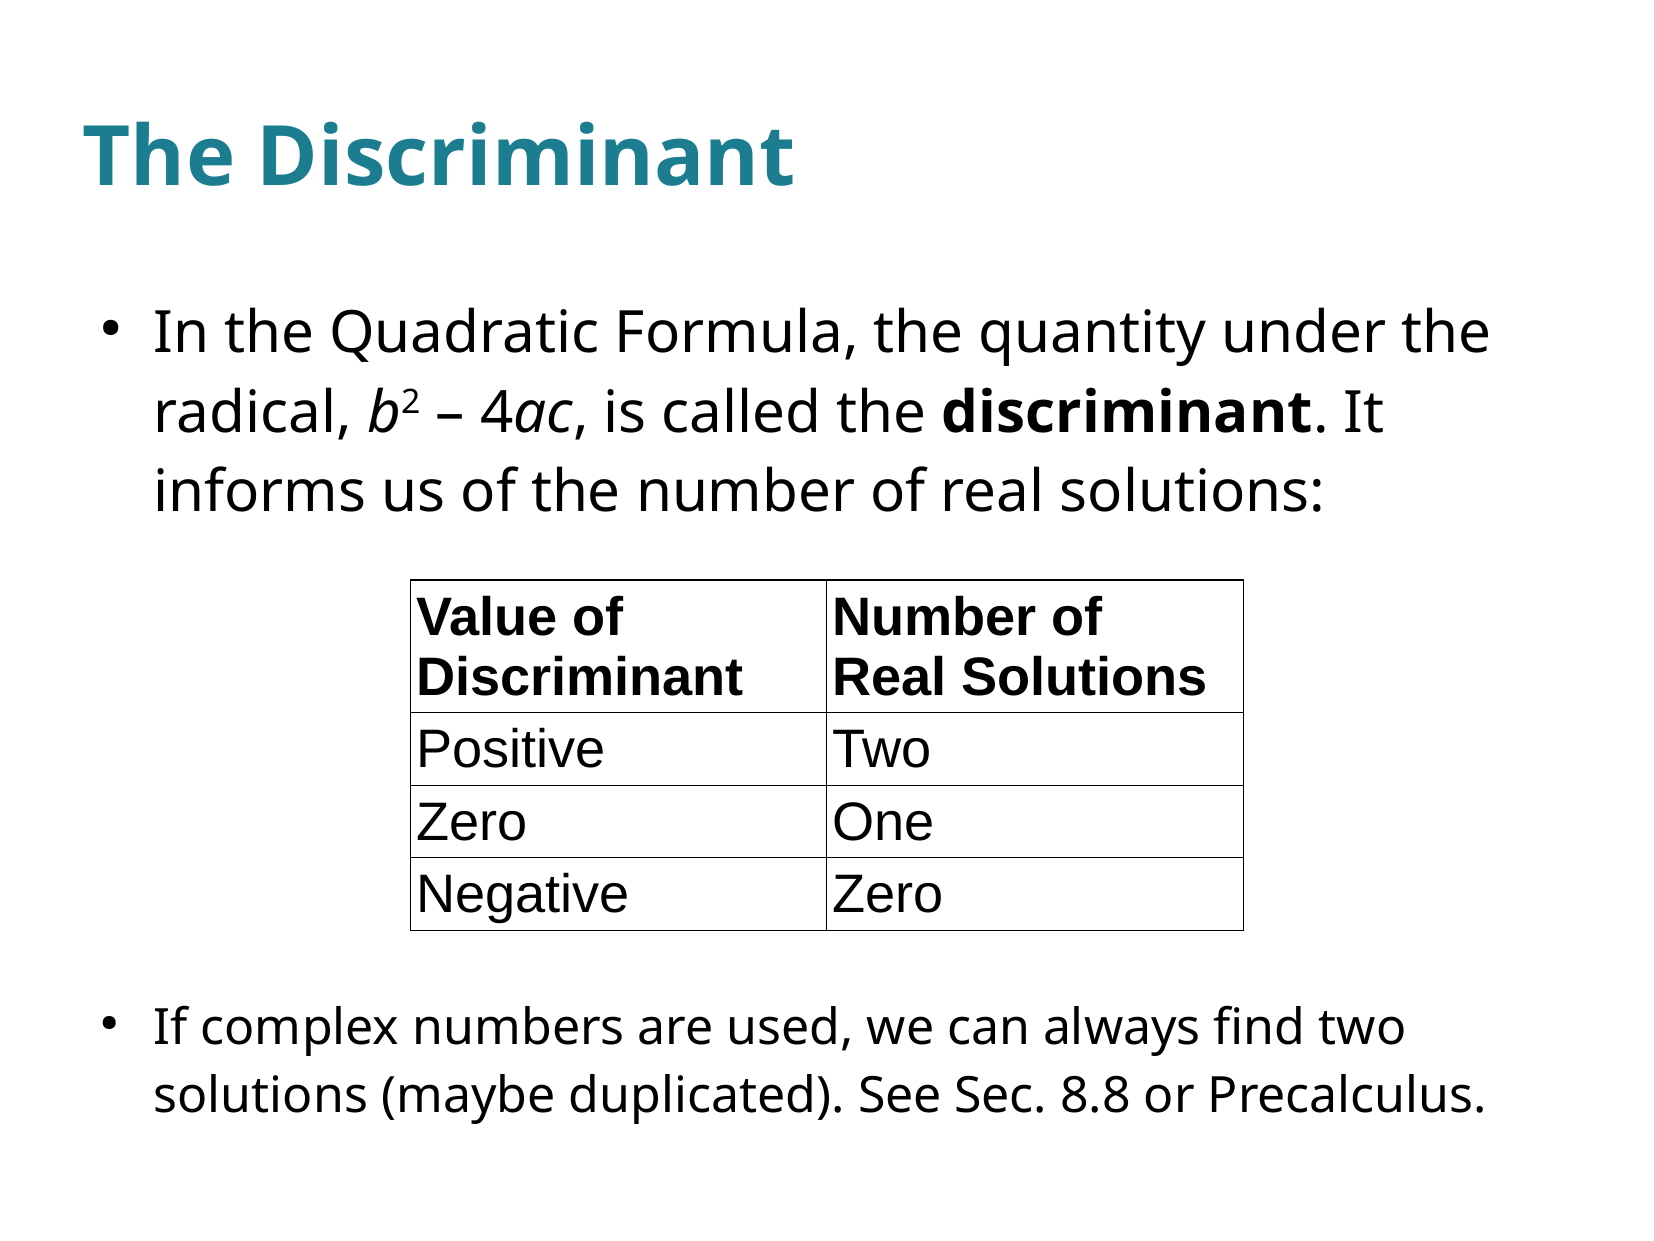

# The Discriminant
In the Quadratic Formula, the quantity under the radical, b2 – 4ac, is called the discriminant. It informs us of the number of real solutions:
| Value of Discriminant | Number of Real Solutions |
| --- | --- |
| Positive | Two |
| Zero | One |
| Negative | Zero |
If complex numbers are used, we can always find two solutions (maybe duplicated). See Sec. 8.8 or Precalculus.